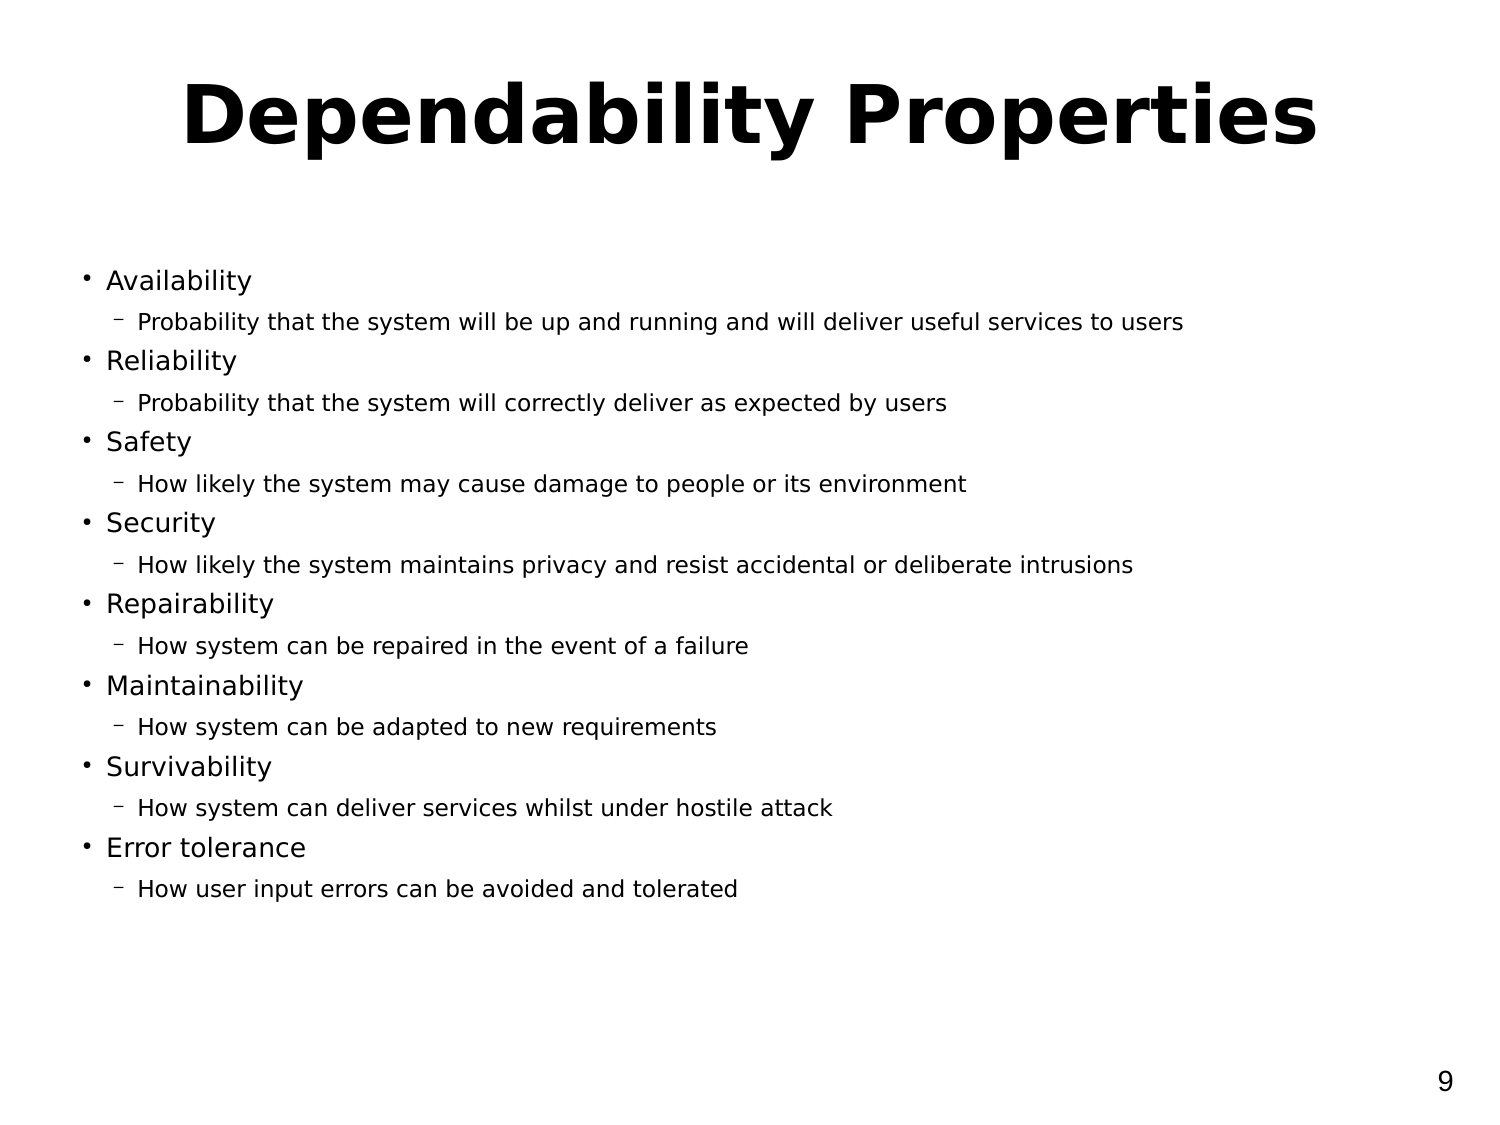

# Dependability Properties
Availability
Probability that the system will be up and running and will deliver useful services to users
Reliability
Probability that the system will correctly deliver as expected by users
Safety
How likely the system may cause damage to people or its environment
Security
How likely the system maintains privacy and resist accidental or deliberate intrusions
Repairability
How system can be repaired in the event of a failure
Maintainability
How system can be adapted to new requirements
Survivability
How system can deliver services whilst under hostile attack
Error tolerance
How user input errors can be avoided and tolerated